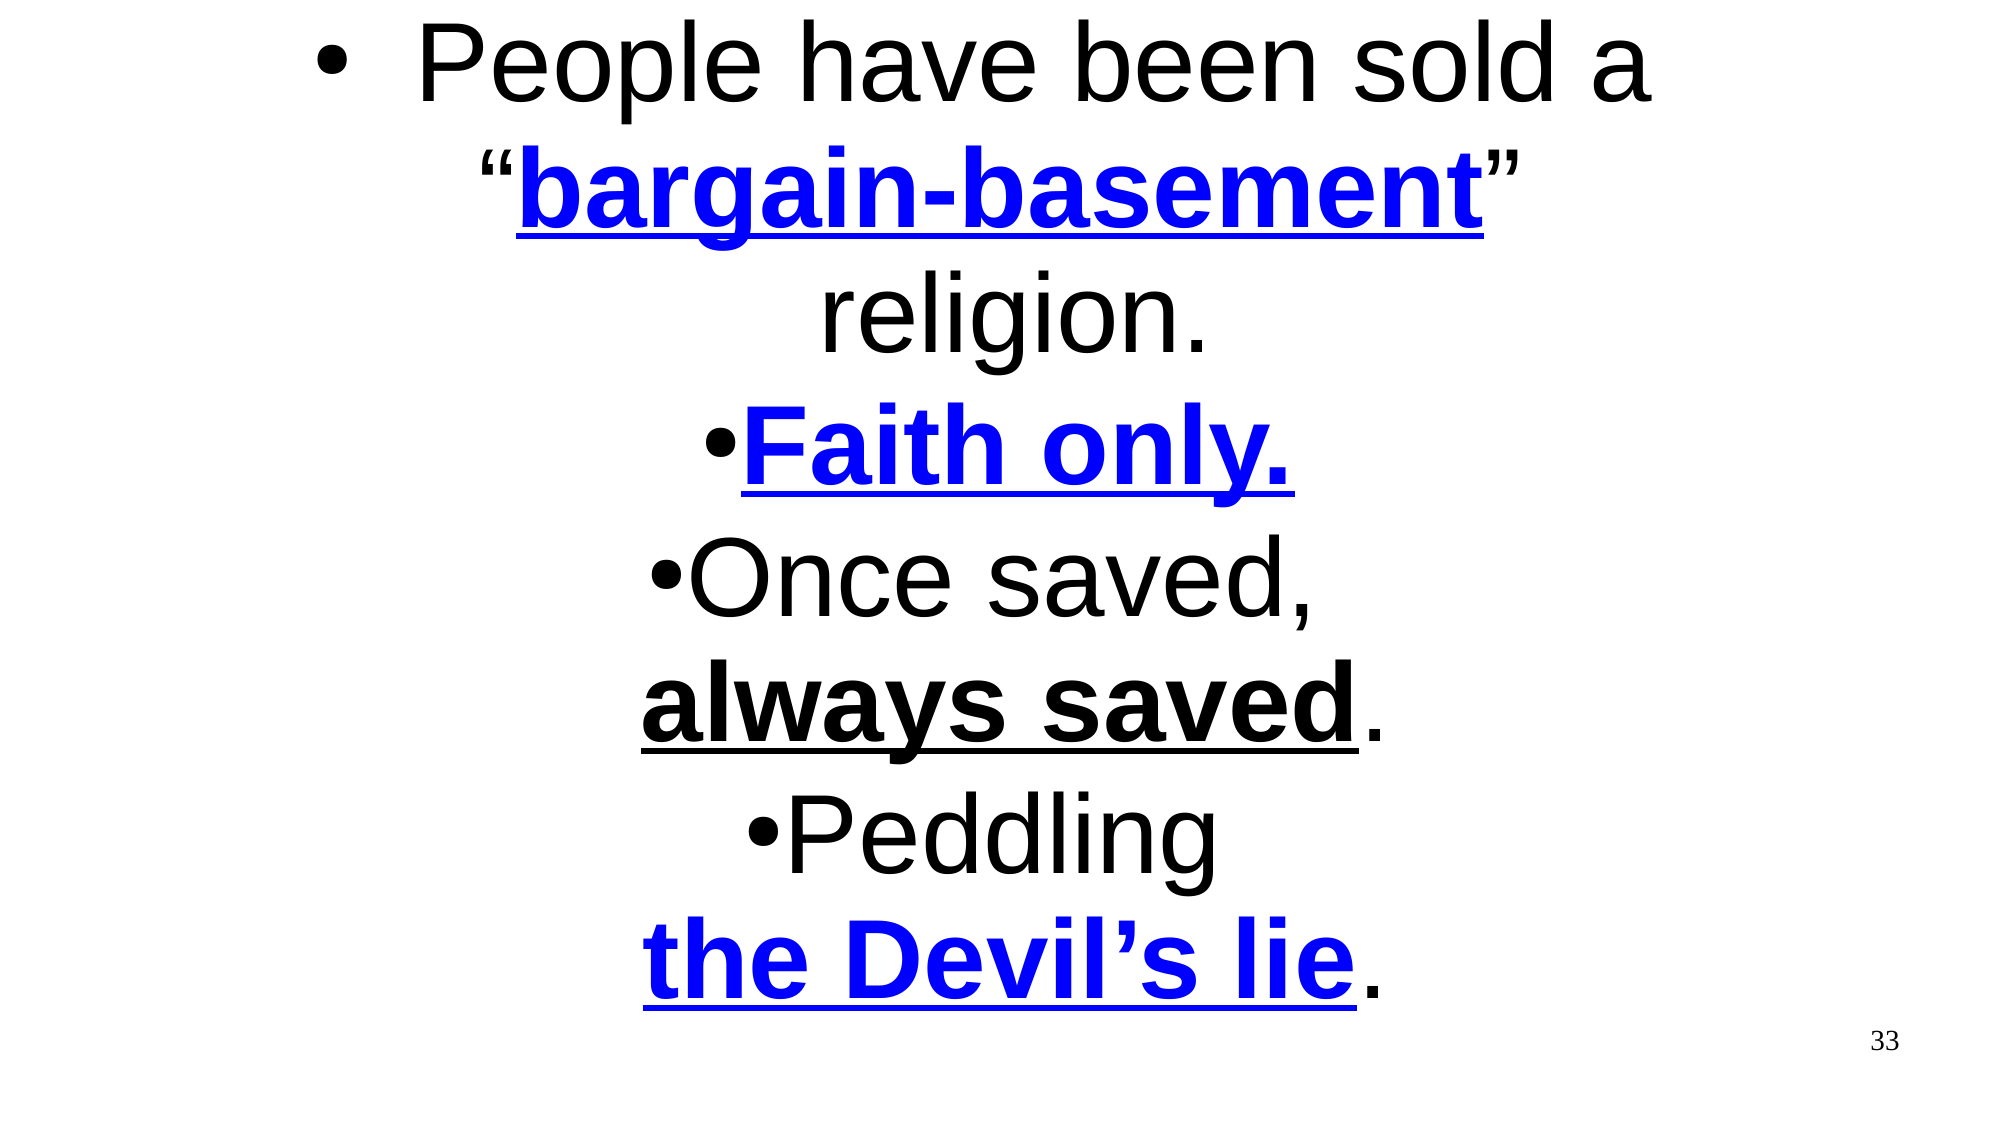

# People have been sold a “bargain-basement” religion.
Faith only.
Once saved,
always saved.
Peddling
the Devil’s lie.
33